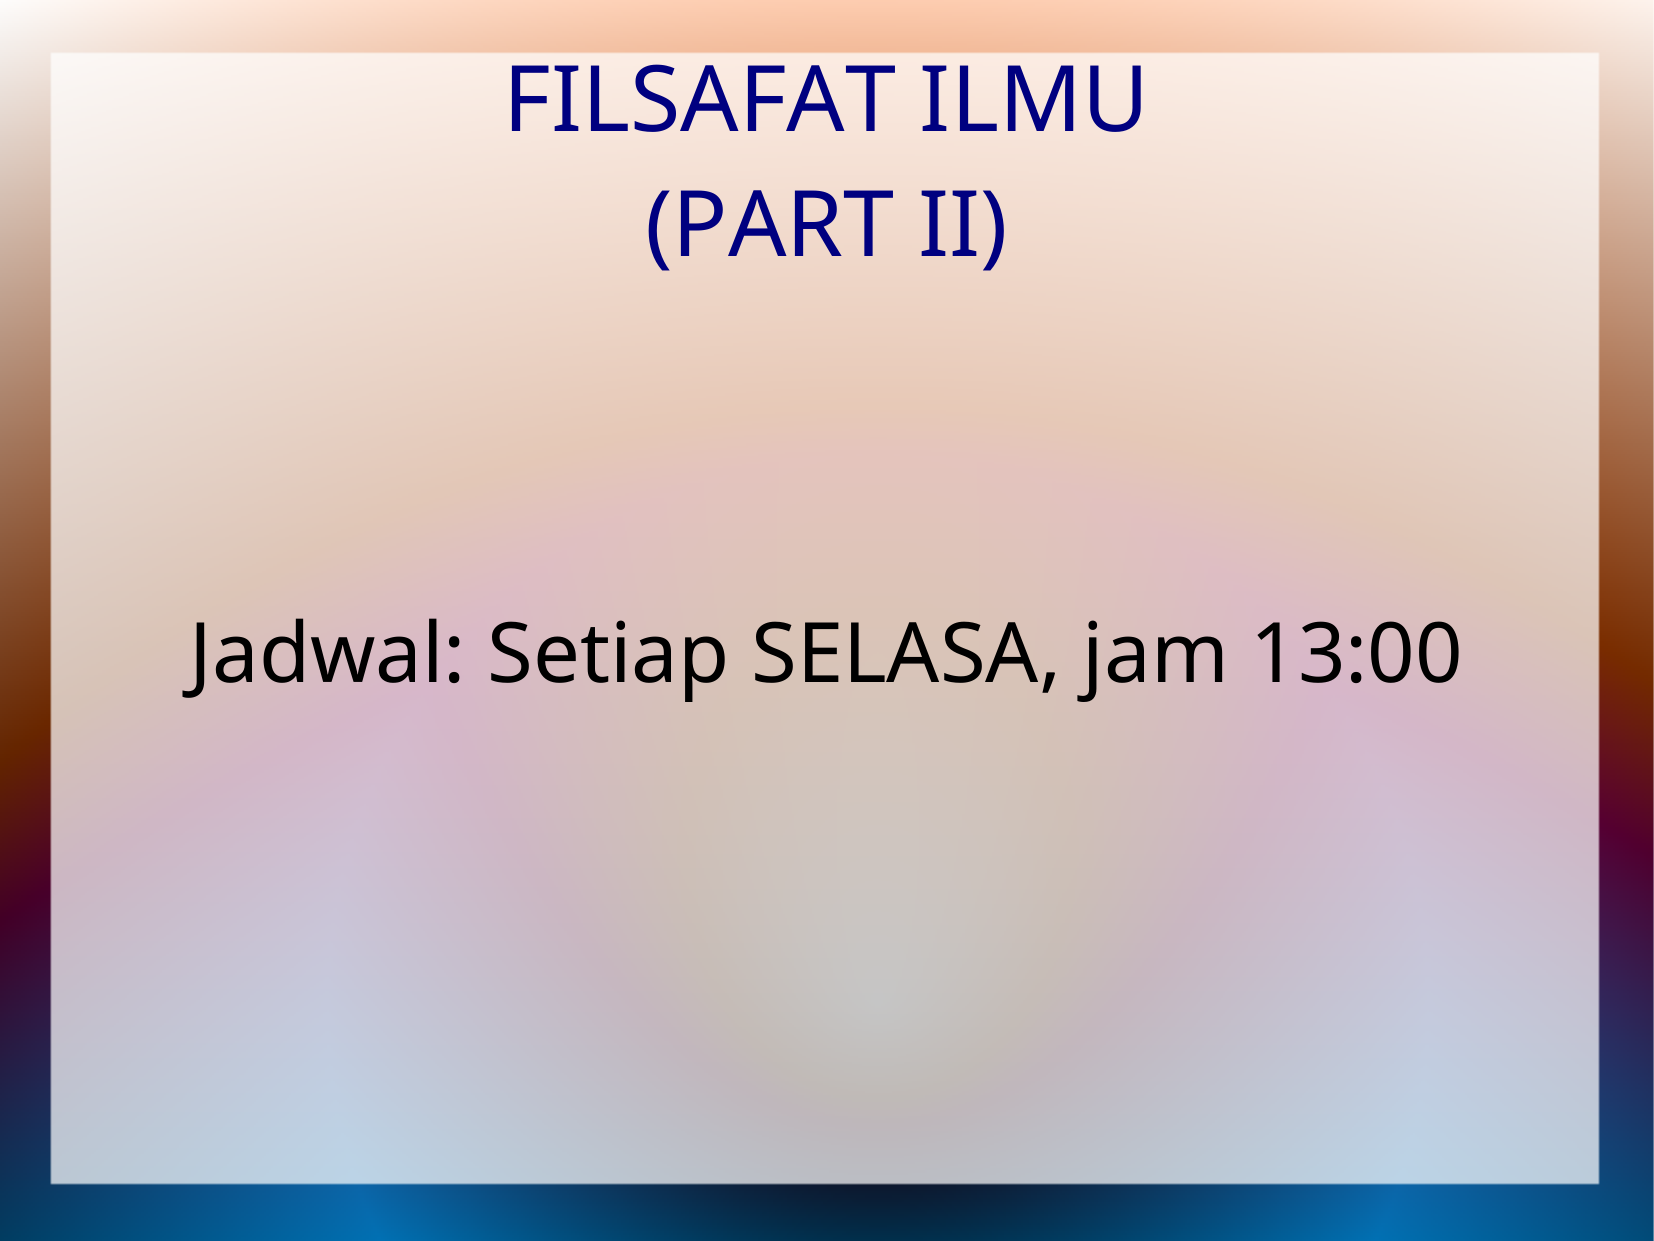

# FILSAFAT ILMU (PART II)
Jadwal: Setiap SELASA, jam 13:00